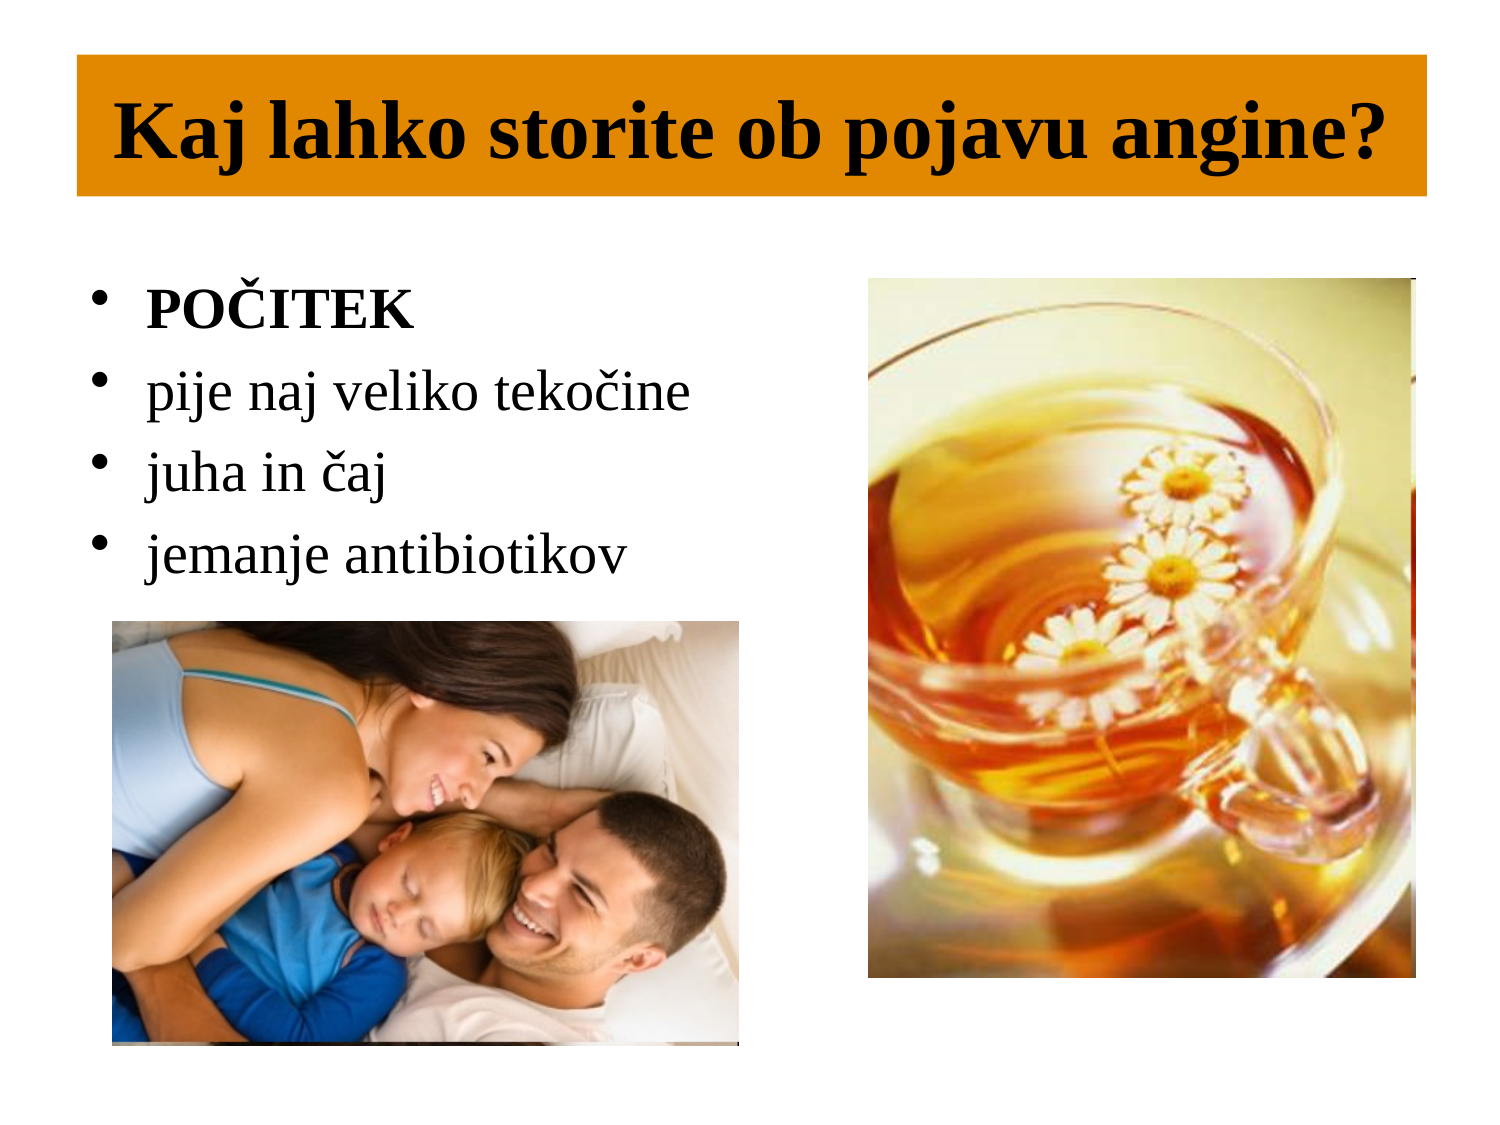

# Kaj lahko storite ob pojavu angine?
POČITEK
pije naj veliko tekočine
juha in čaj
jemanje antibiotikov